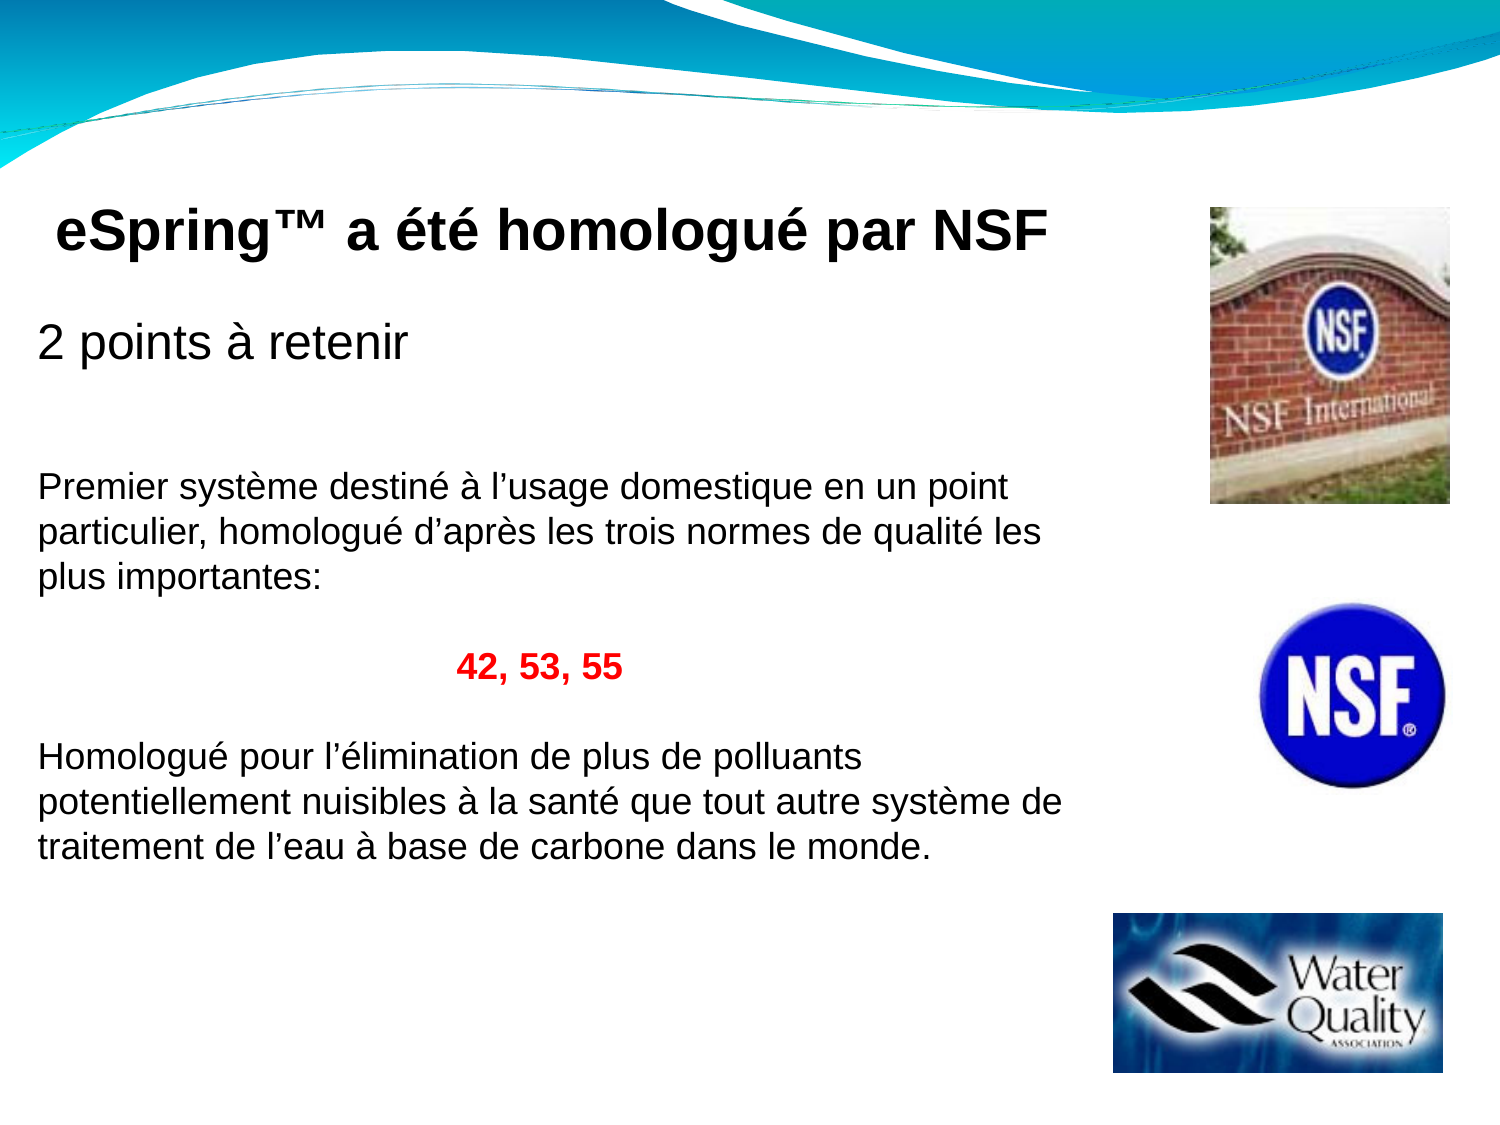

eSpring™ a été homologué par NSF
2 points à retenir
Premier système destiné à l’usage domestique en un point particulier, homologué d’après les trois normes de qualité les plus importantes:
42, 53, 55
Homologué pour l’élimination de plus de polluants potentiellement nuisibles à la santé que tout autre système de traitement de l’eau à base de carbone dans le monde.